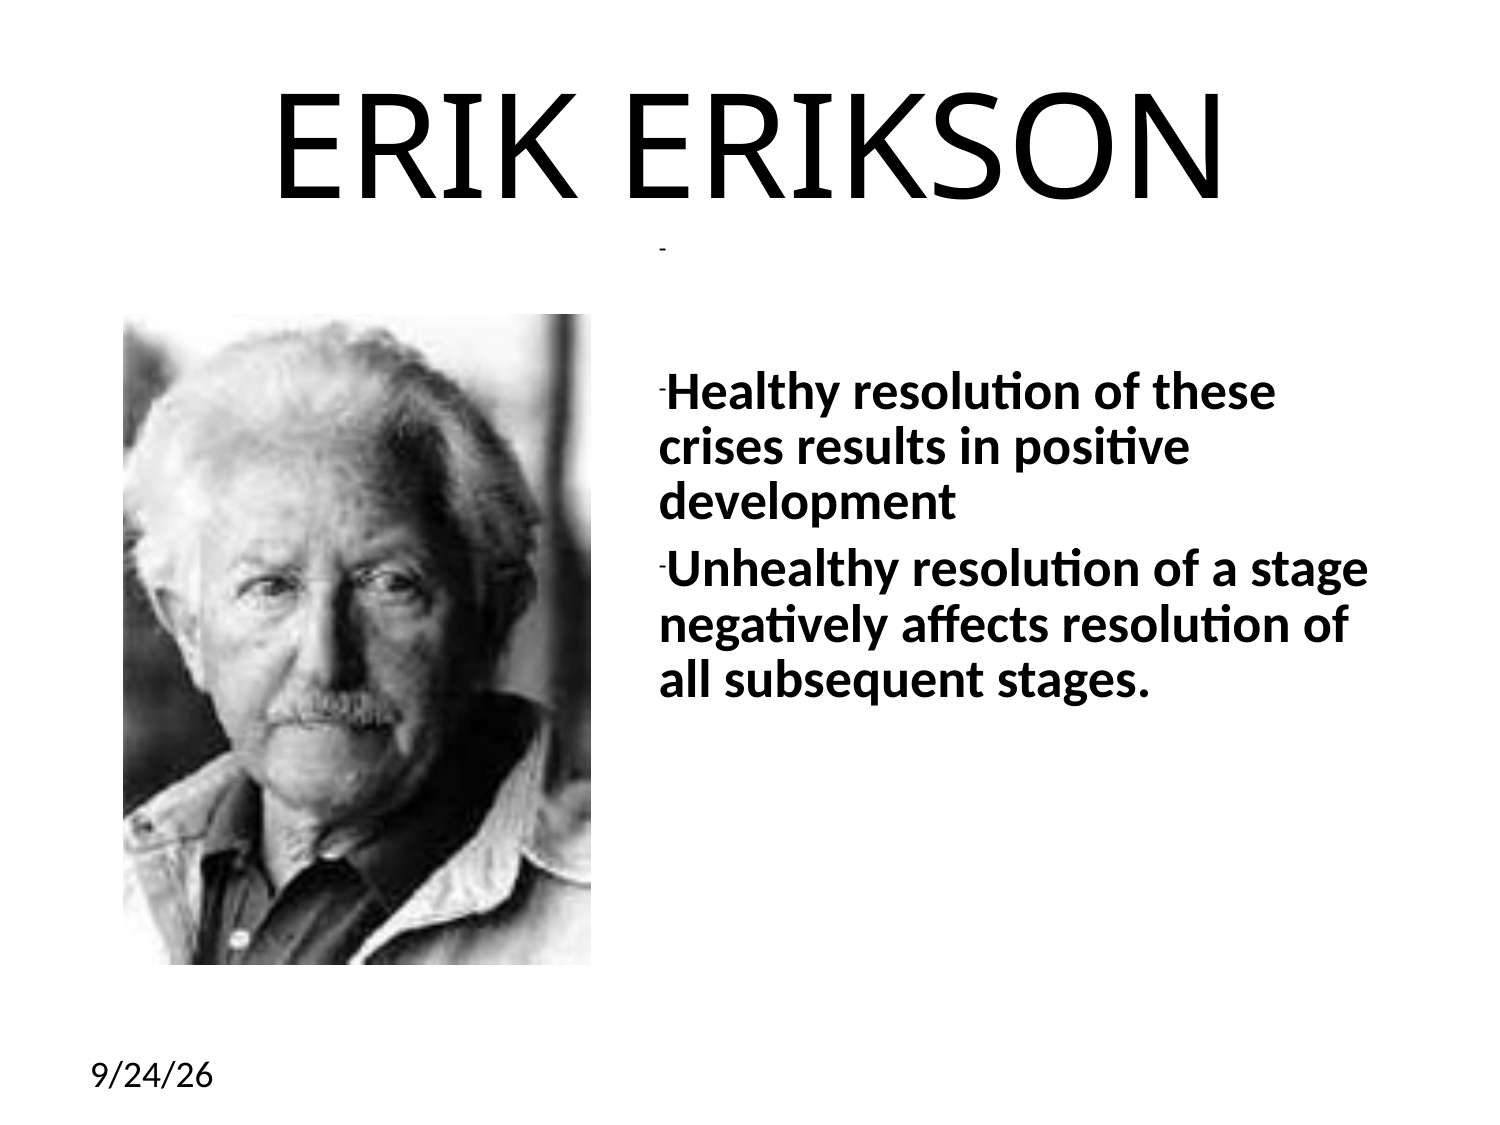

# ERIK ERIKSON
Healthy resolution of these crises results in positive development
Unhealthy resolution of a stage negatively affects resolution of all subsequent stages.